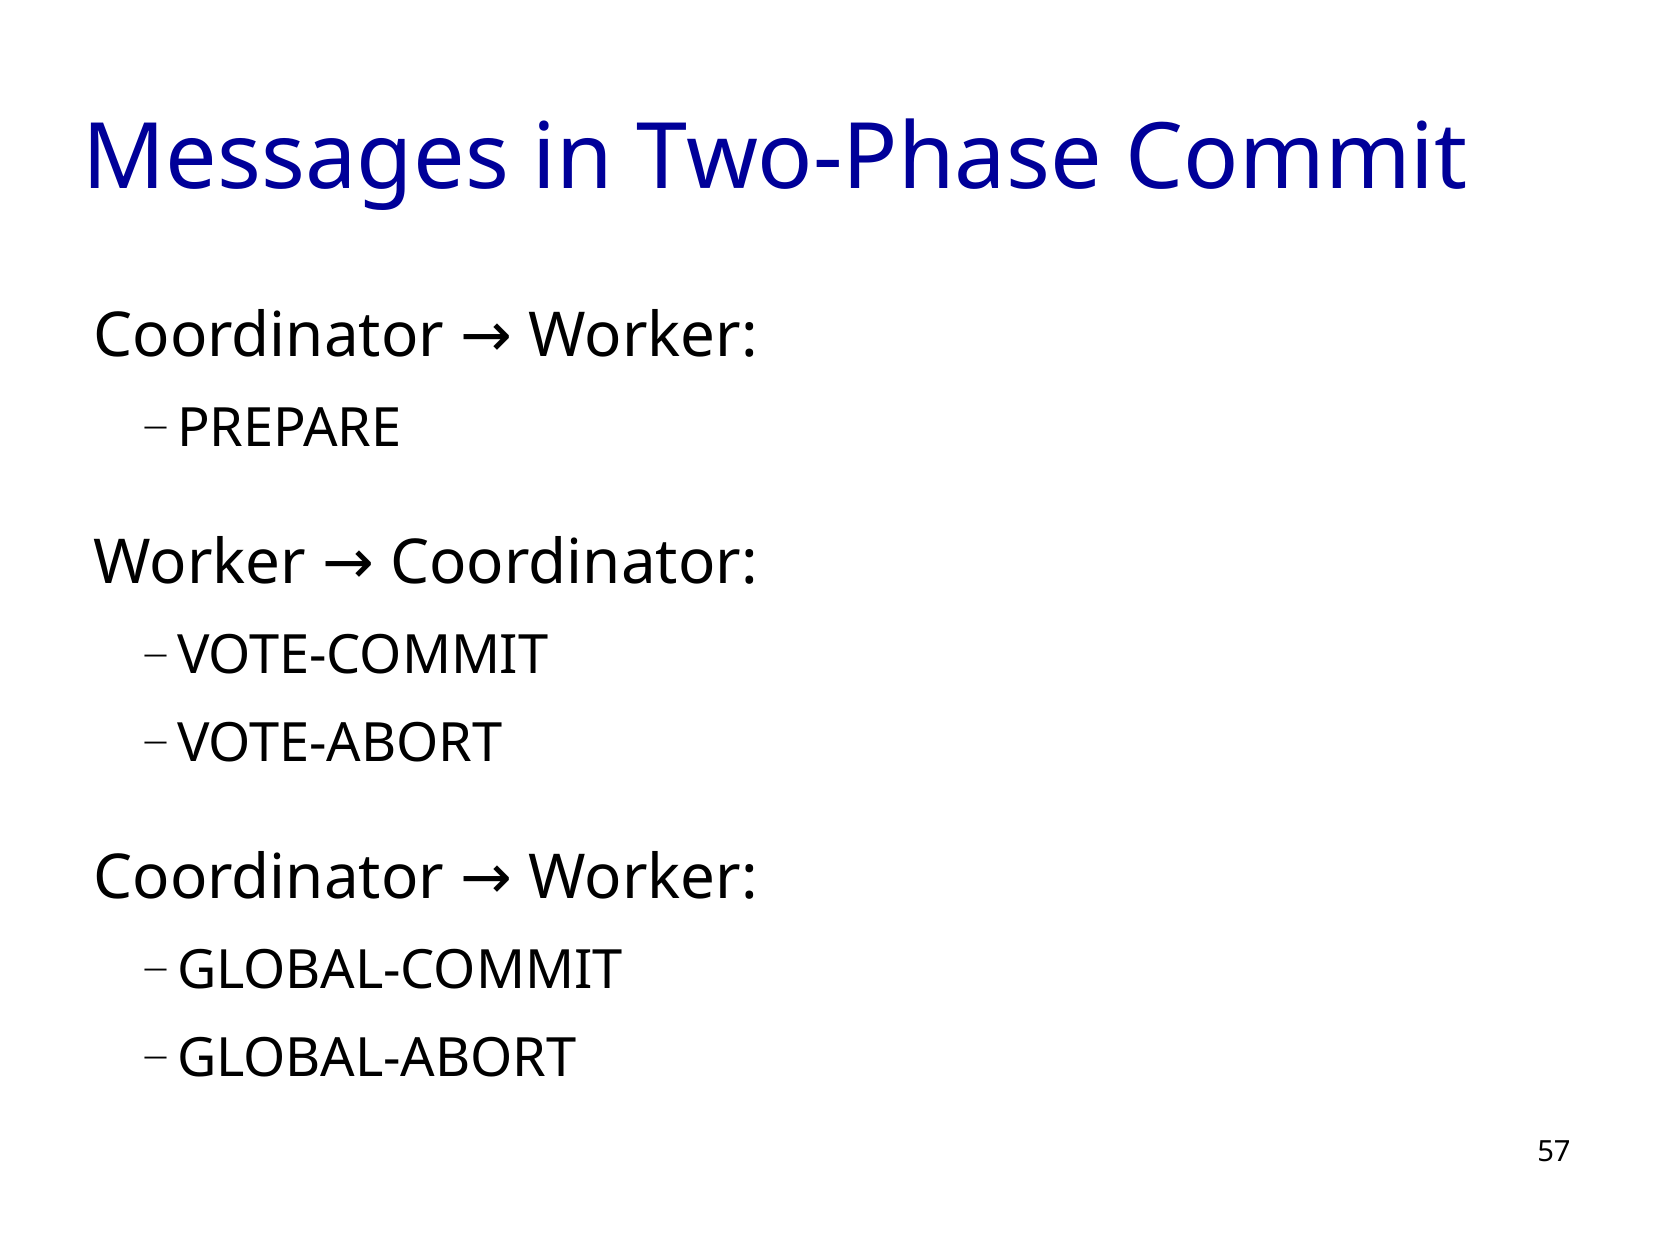

# Messages in Two-Phase Commit
Coordinator → Worker:
PREPARE
Worker → Coordinator:
VOTE-COMMIT
VOTE-ABORT
Coordinator → Worker:
GLOBAL-COMMIT
GLOBAL-ABORT
57